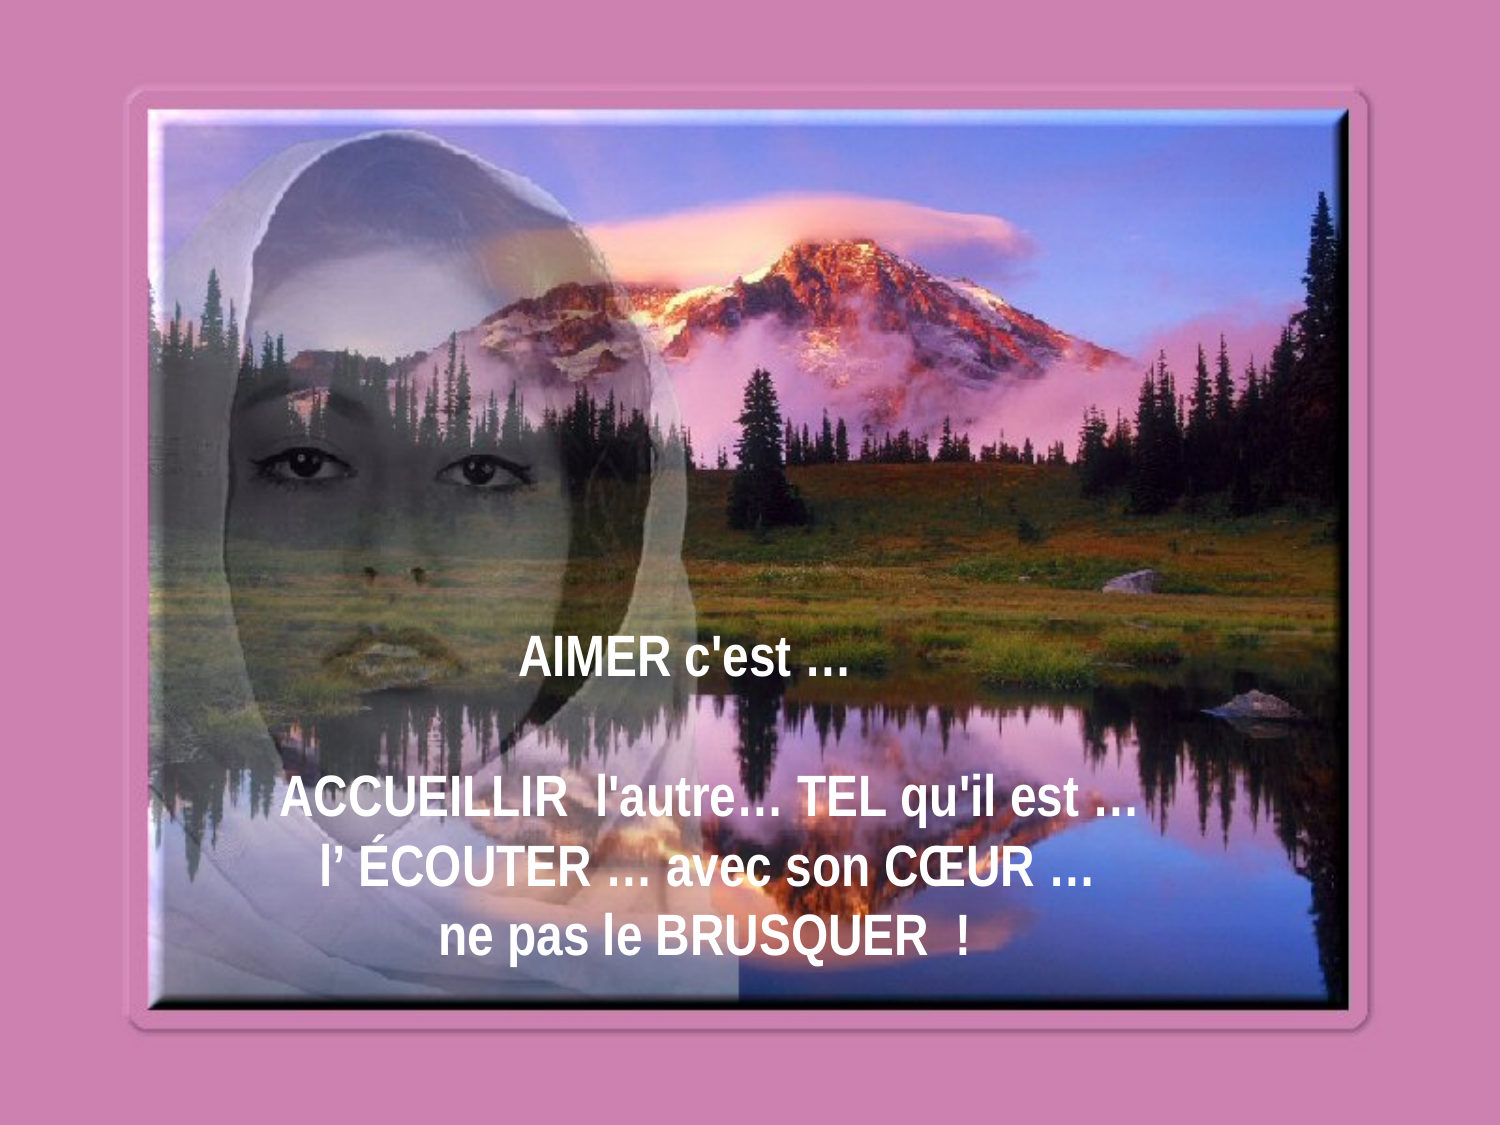

AIMER c'est …
 ACCUEILLIR l'autre… TEL qu'il est …
 l’ ÉCOUTER … avec son CŒUR …
 ne pas le BRUSQUER !